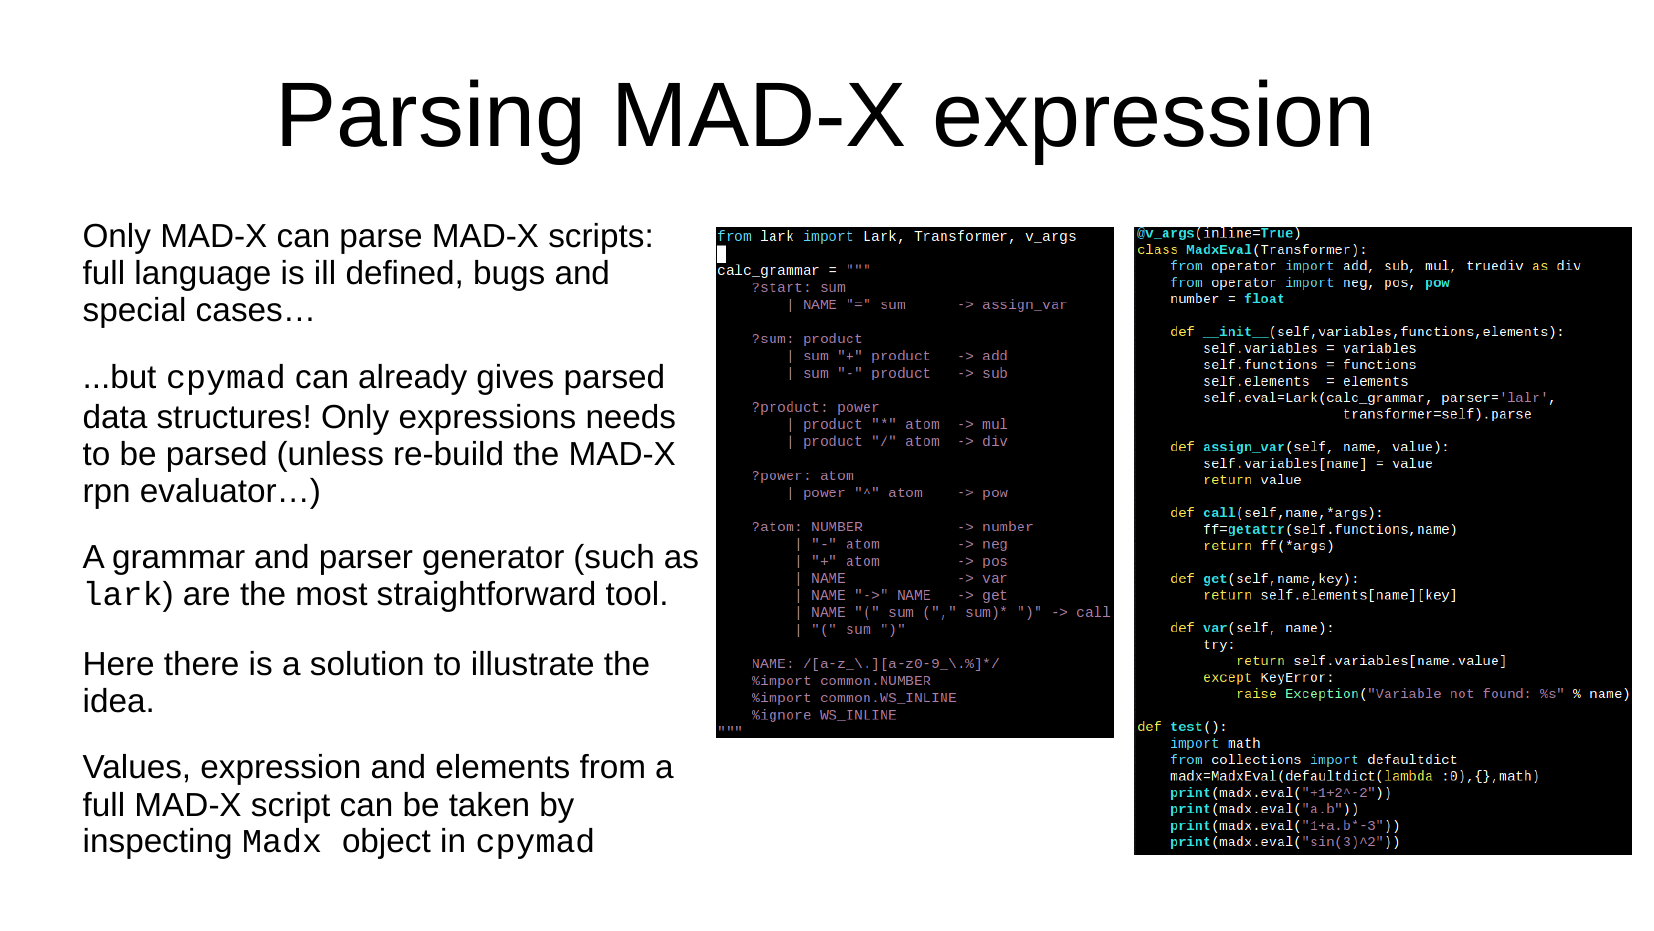

# Parsing MAD-X expression
Only MAD-X can parse MAD-X scripts: full language is ill defined, bugs and special cases…
...but cpymad can already gives parsed data structures! Only expressions needs to be parsed (unless re-build the MAD-X rpn evaluator…)
A grammar and parser generator (such as lark) are the most straightforward tool.
Here there is a solution to illustrate the idea.
Values, expression and elements from a full MAD-X script can be taken by inspecting Madx object in cpymad